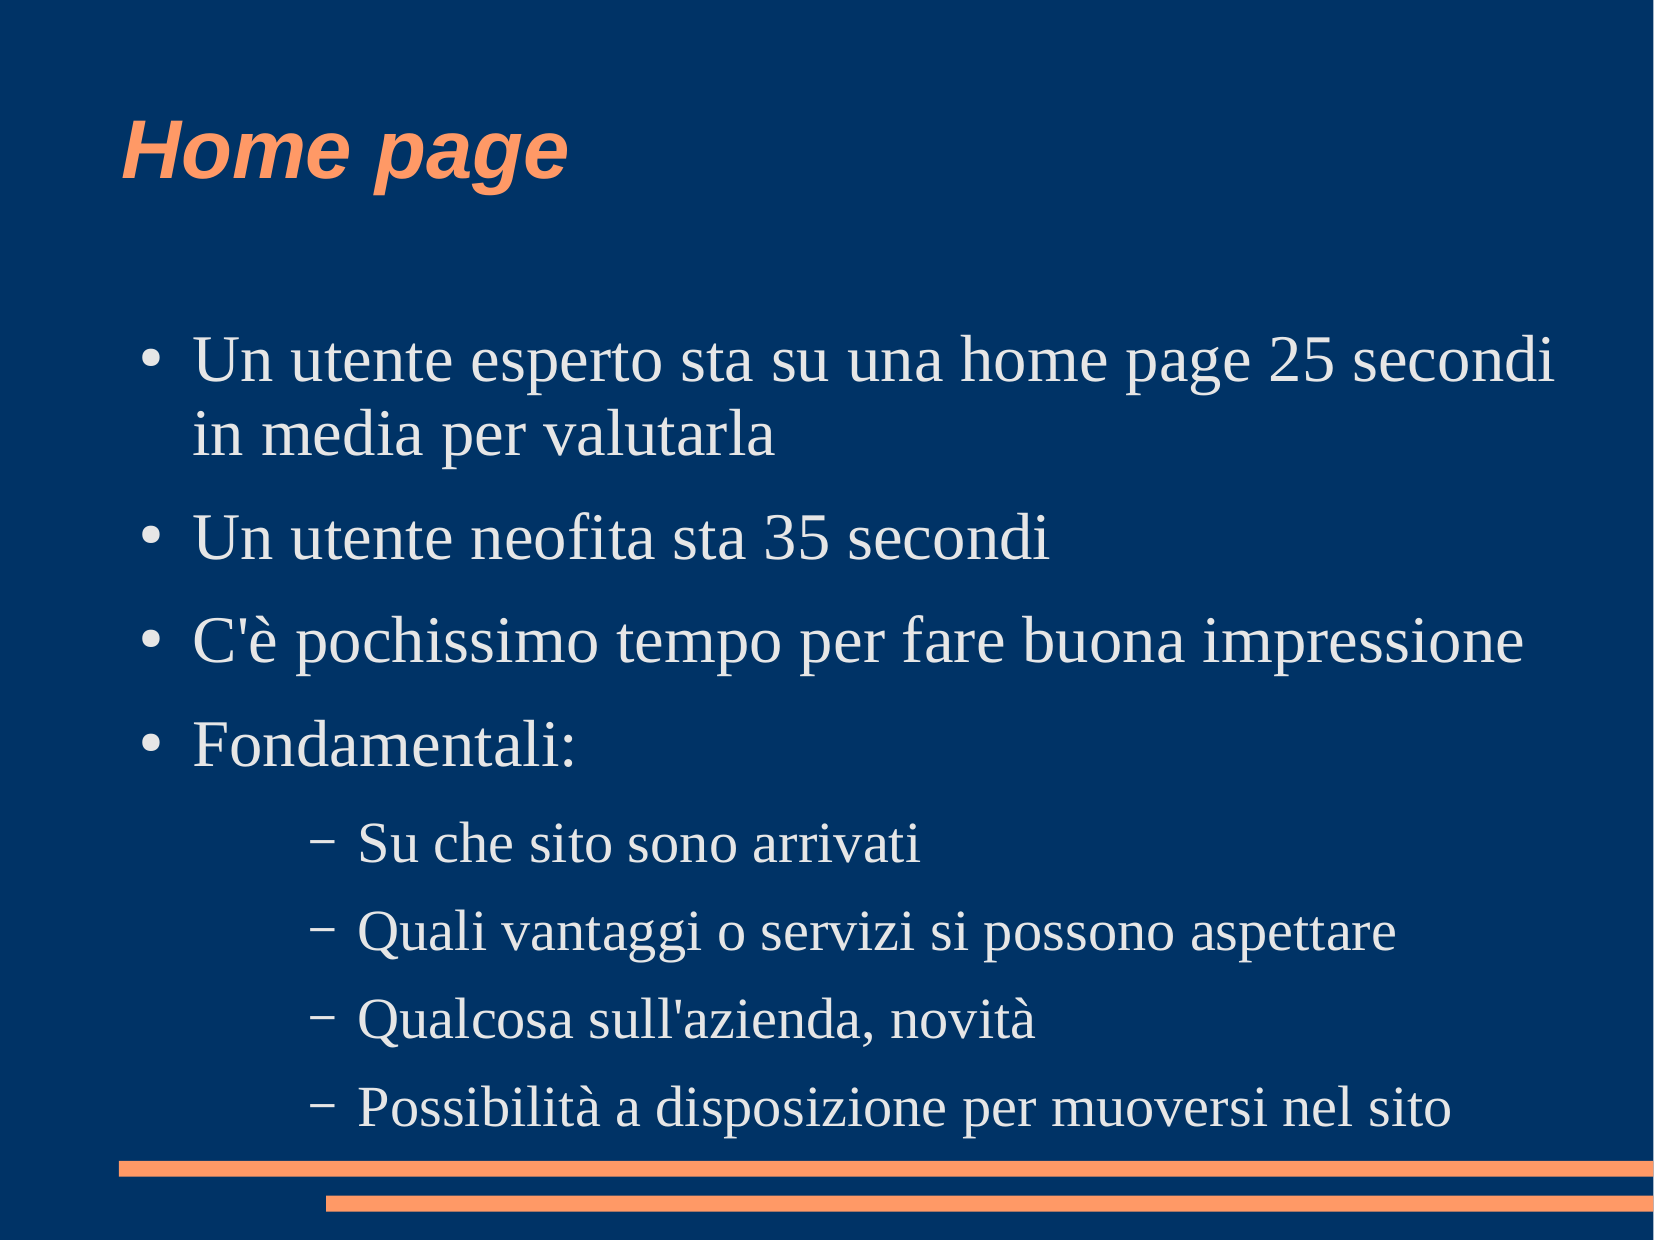

# Home page
Un utente esperto sta su una home page 25 secondi in media per valutarla
Un utente neofita sta 35 secondi
C'è pochissimo tempo per fare buona impressione
Fondamentali:
Su che sito sono arrivati
Quali vantaggi o servizi si possono aspettare
Qualcosa sull'azienda, novità
Possibilità a disposizione per muoversi nel sito